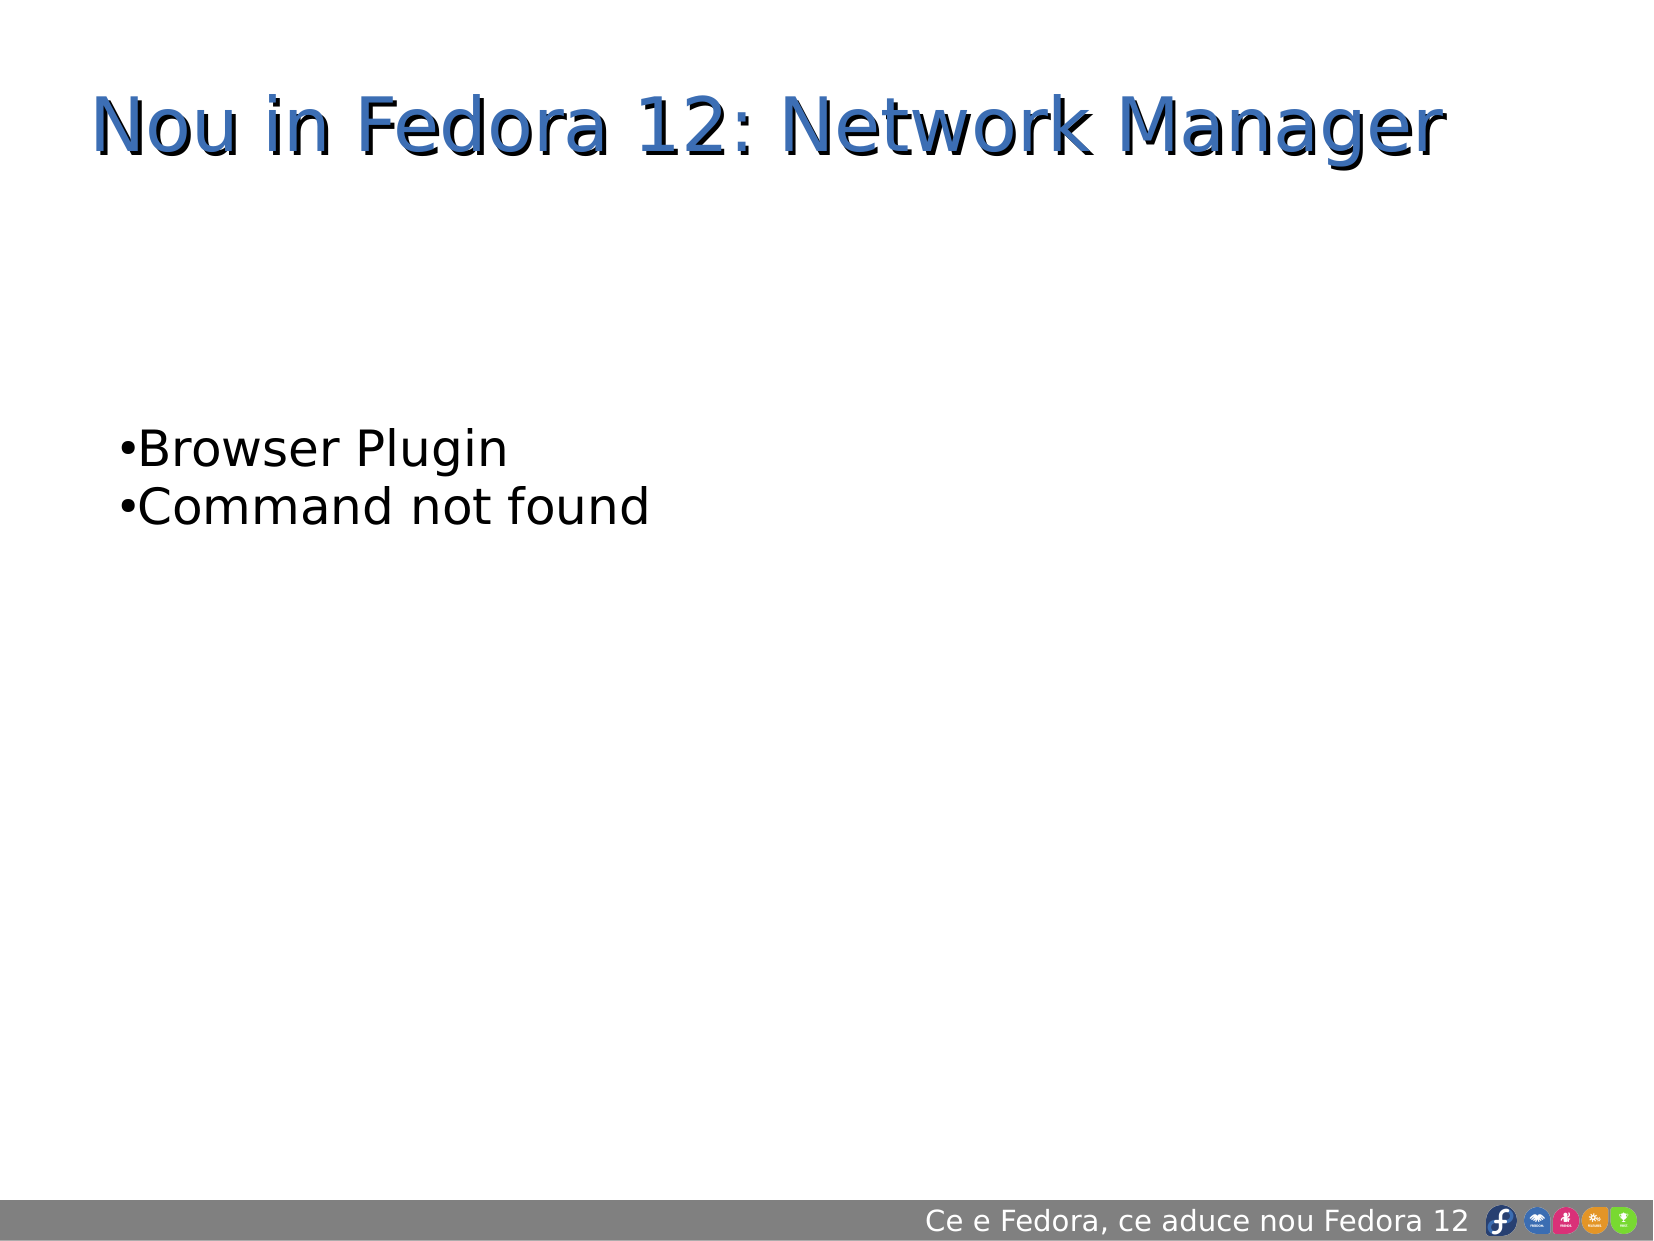

Nou in Fedora 12: Network Manager
Browser Plugin
Command not found
Ce e Fedora, ce aduce nou Fedora 12